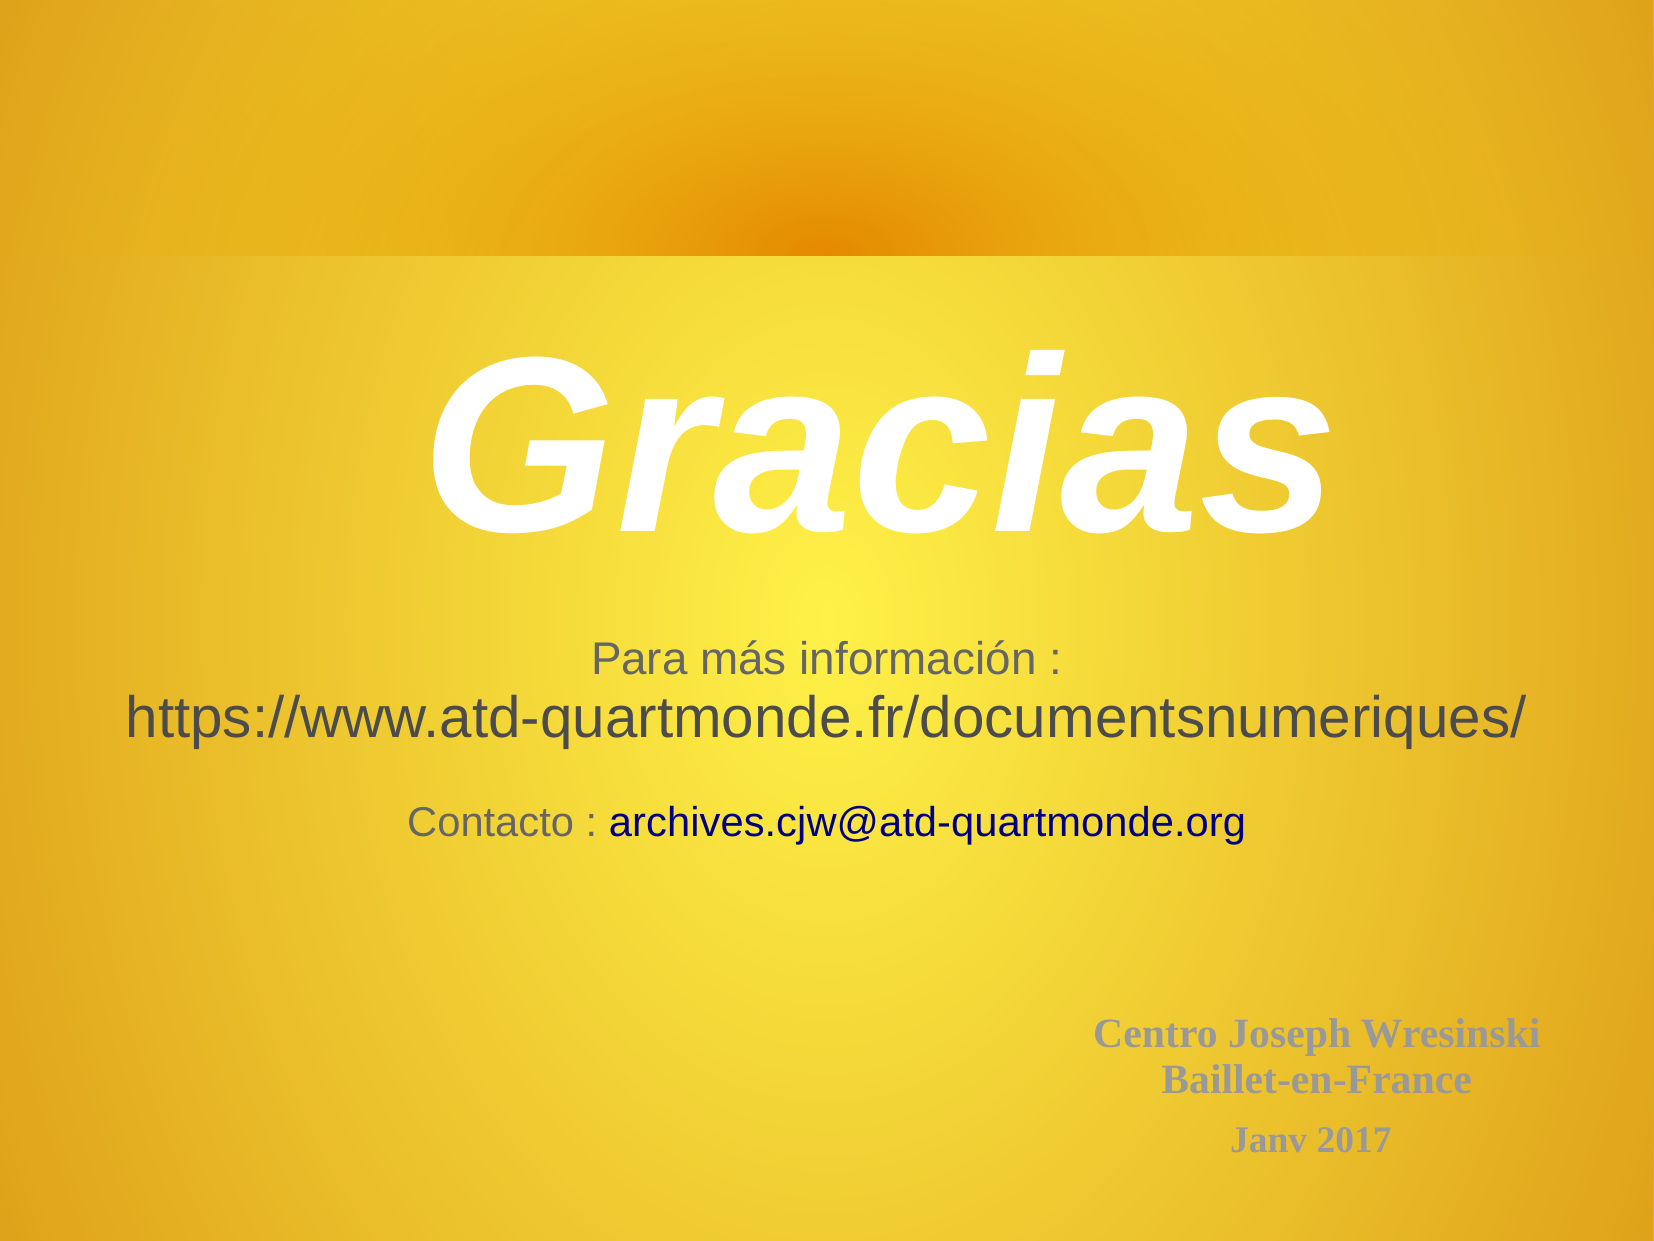

# Gracias
Para más información :
https://www.atd-quartmonde.fr/documentsnumeriques/
Contacto : archives.cjw@atd-quartmonde.org
Centro Joseph Wresinski
Baillet-en-France
Janv 2017